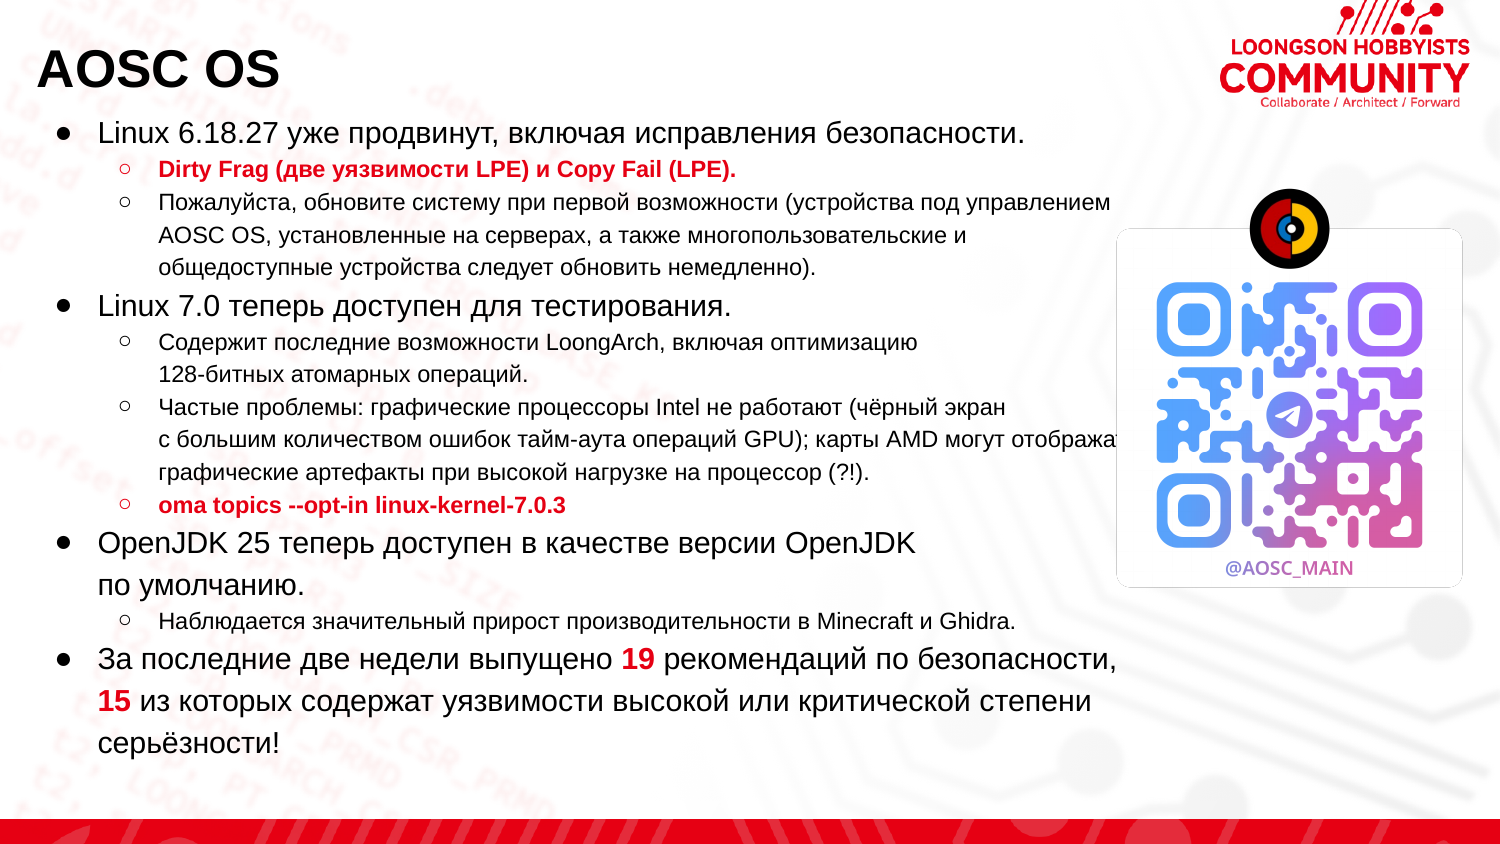

# AOSC OS
Linux 6.18.27 уже продвинут, включая исправления безопасности.
Dirty Frag (две уязвимости LPE) и Copy Fail (LPE).
Пожалуйста, обновите систему при первой возможности (устройства под управлением AOSC OS, установленные на серверах, а также многопользовательские и общедоступные устройства следует обновить немедленно).
Linux 7.0 теперь доступен для тестирования.
Содержит последние возможности LoongArch, включая оптимизацию
128-битных атомарных операций.
Частые проблемы: графические процессоры Intel не работают (чёрный экран
с большим количеством ошибок тайм-аута операций GPU); карты AMD могут отображать графические артефакты при высокой нагрузке на процессор (?!).
oma topics --opt-in linux-kernel-7.0.3
OpenJDK 25 теперь доступен в качестве версии OpenJDK
по умолчанию.
Наблюдается значительный прирост производительности в Minecraft и Ghidra.
За последние две недели выпущено 19 рекомендаций по безопасности, 15 из которых содержат уязвимости высокой или критической степени серьёзности!